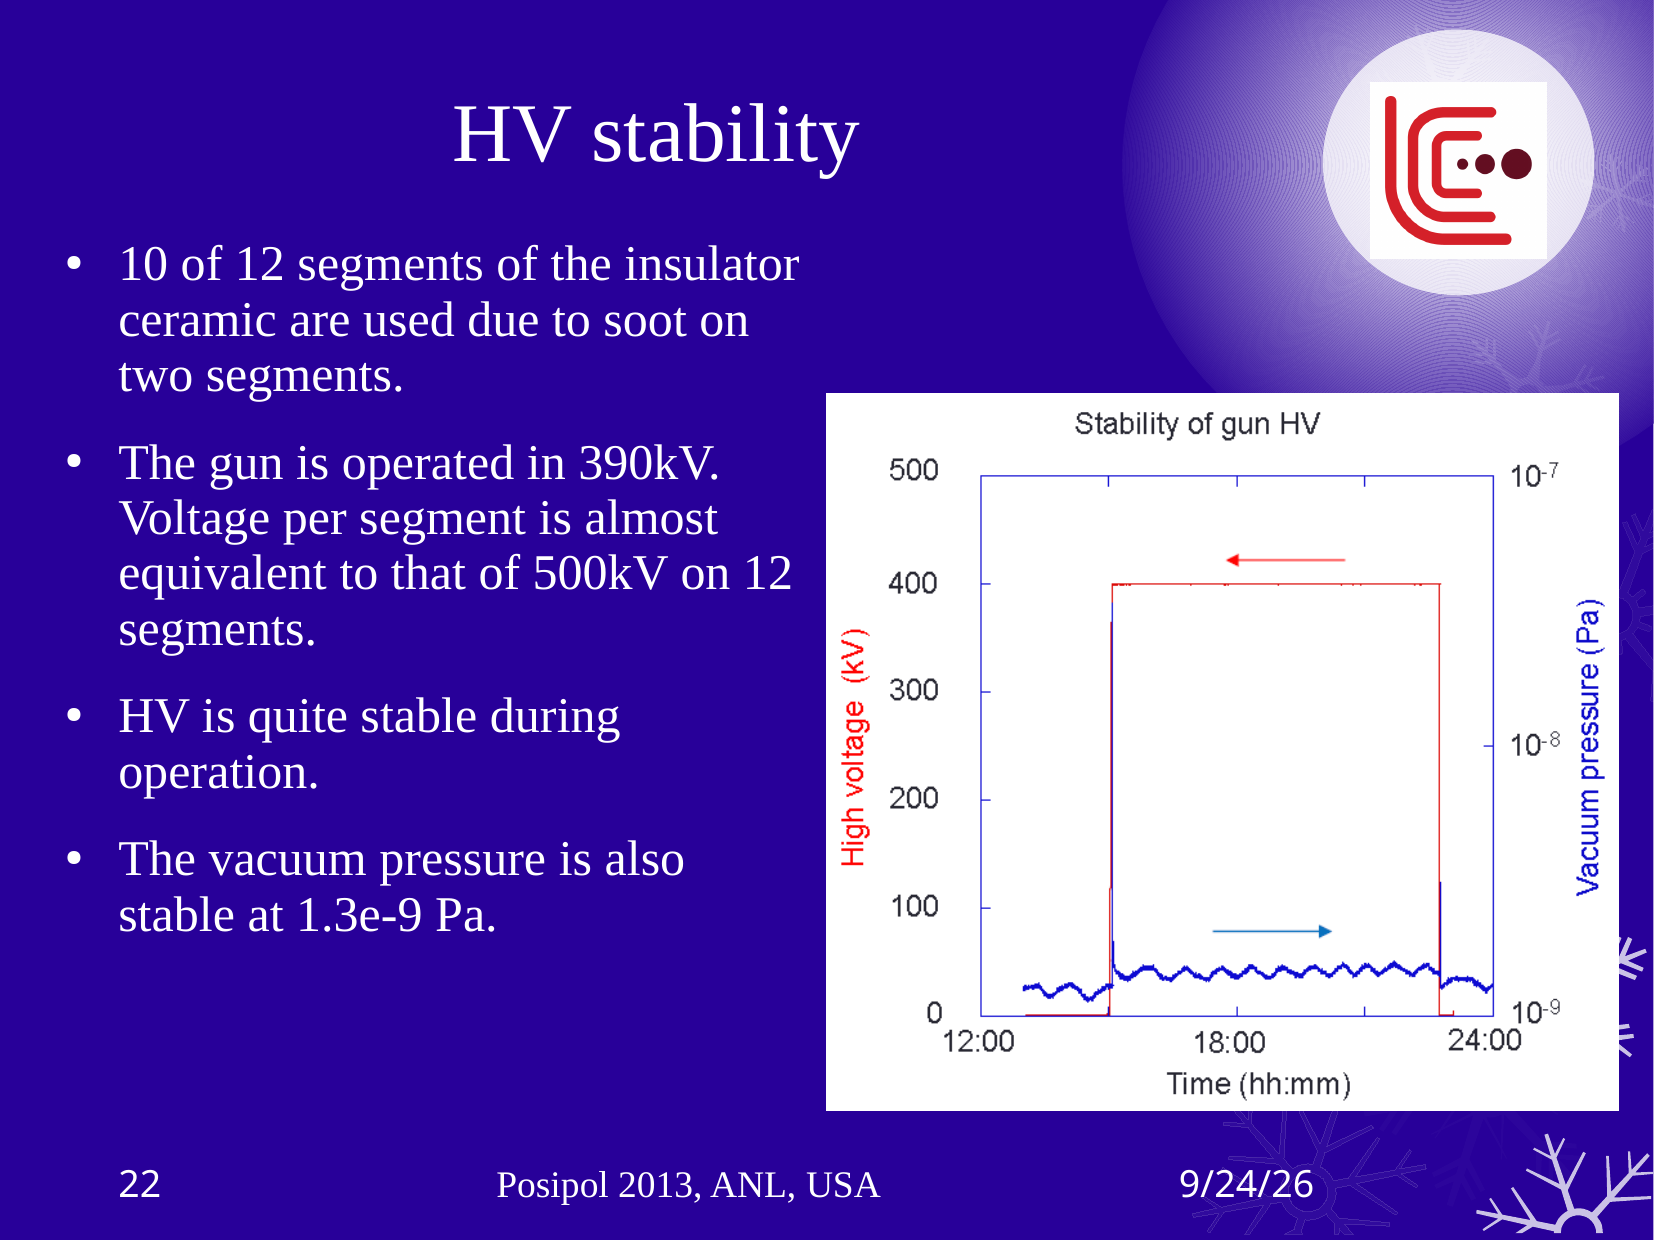

# HV stability
10 of 12 segments of the insulator ceramic are used due to soot on two segments.
The gun is operated in 390kV. Voltage per segment is almost equivalent to that of 500kV on 12 segments.
HV is quite stable during operation.
The vacuum pressure is also stable at 1.3e-9 Pa.
22
2010/8/11